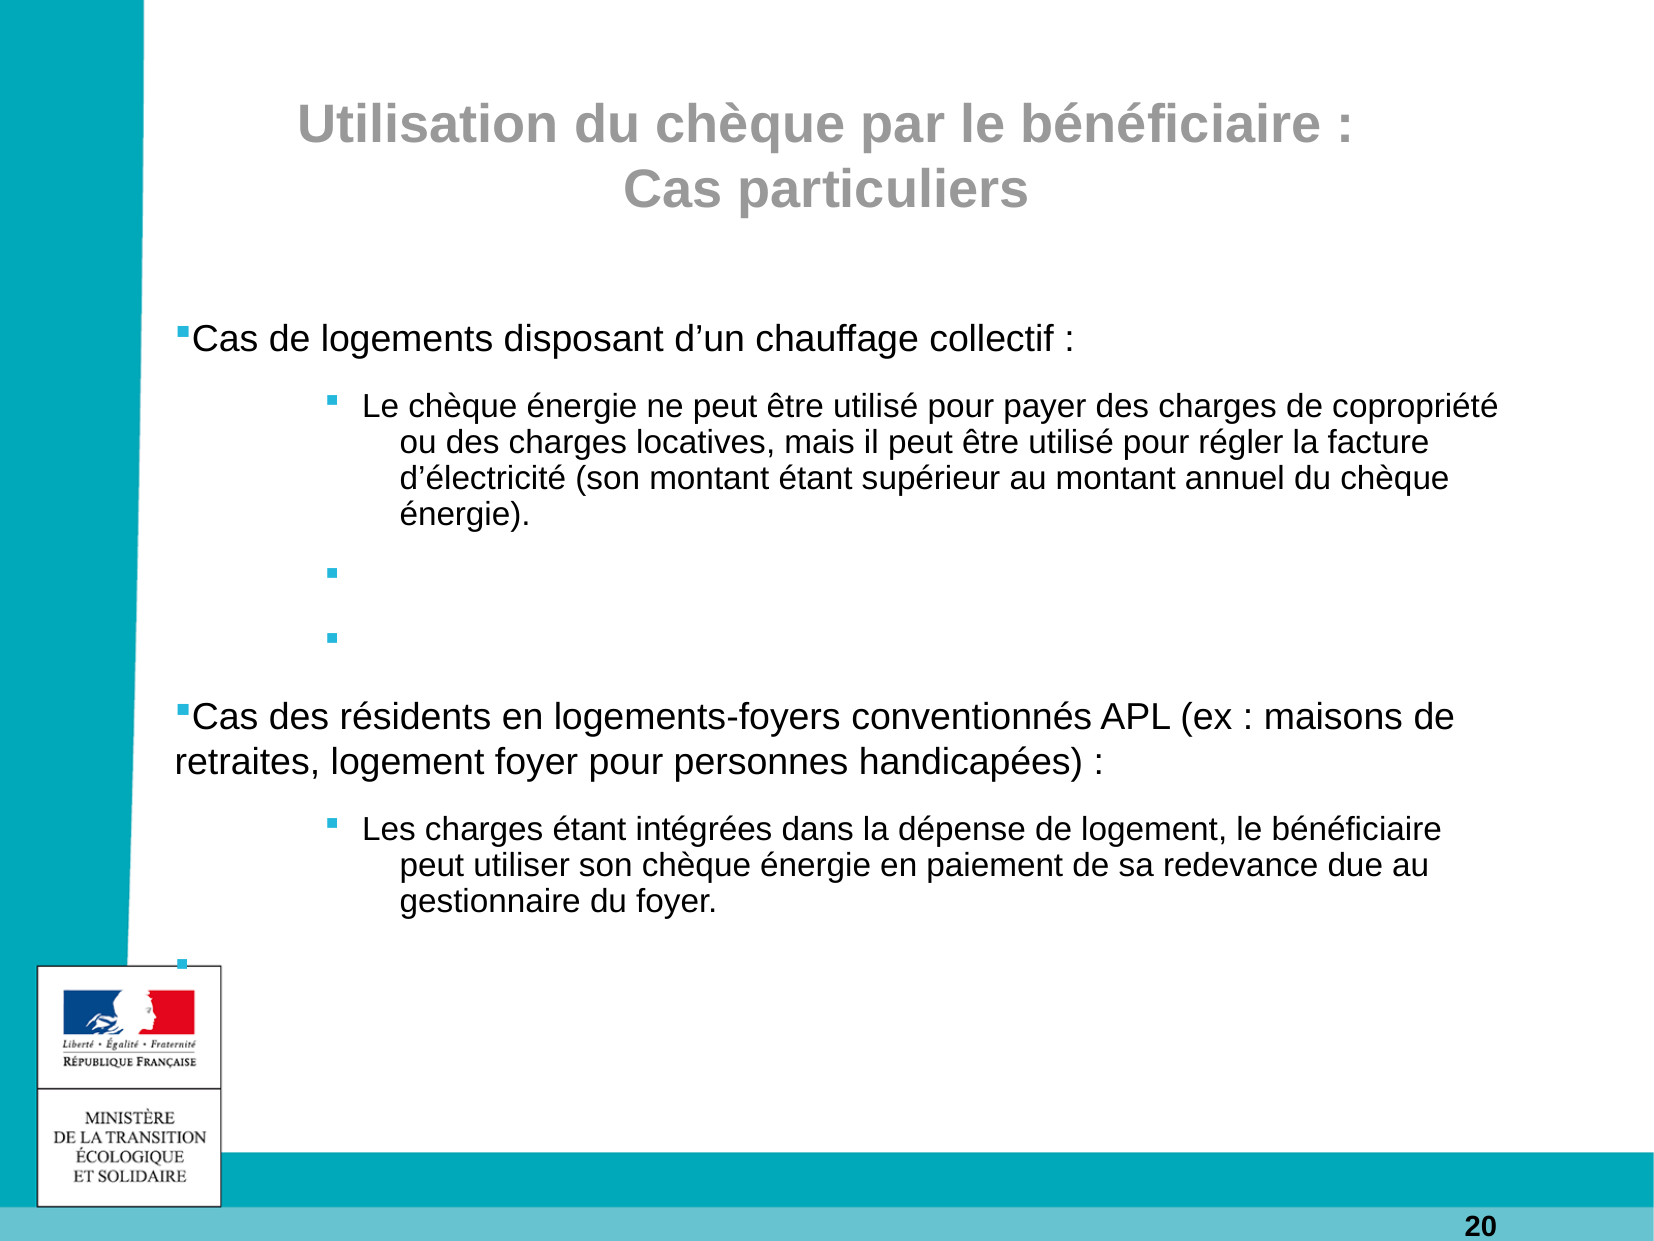

# Utilisation du chèque par le bénéficiaire : Cas particuliers
Cas de logements disposant d’un chauffage collectif :
Le chèque énergie ne peut être utilisé pour payer des charges de copropriété ou des charges locatives, mais il peut être utilisé pour régler la facture d’électricité (son montant étant supérieur au montant annuel du chèque énergie).
Cas des résidents en logements-foyers conventionnés APL (ex : maisons de retraites, logement foyer pour personnes handicapées) :
Les charges étant intégrées dans la dépense de logement, le bénéficiaire peut utiliser son chèque énergie en paiement de sa redevance due au gestionnaire du foyer.